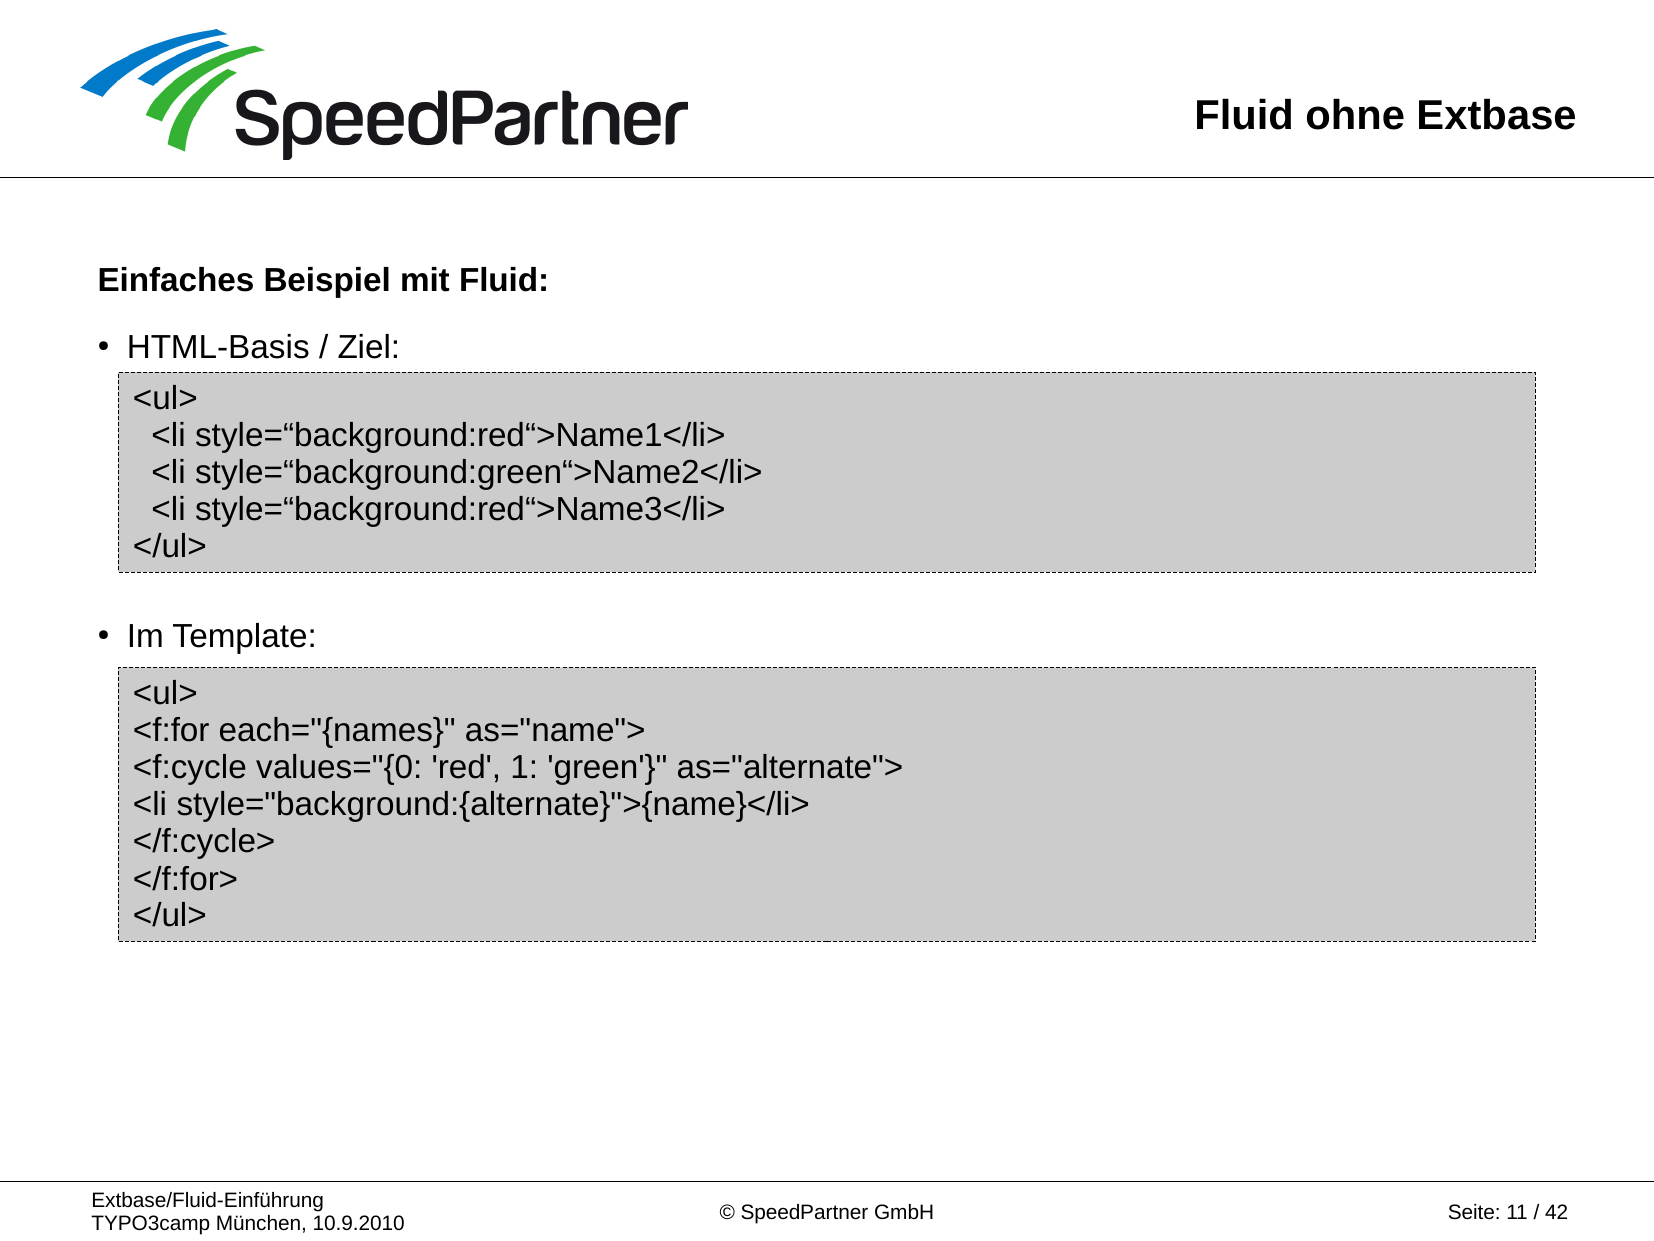

# Fluid ohne Extbase
Einfaches Beispiel mit Fluid:
HTML-Basis / Ziel:
Im Template:
<ul>
 <li style=“background:red“>Name1</li>
 <li style=“background:green“>Name2</li>
 <li style=“background:red“>Name3</li>
</ul>
<ul>
<f:for each="{names}" as="name">
<f:cycle values="{0: 'red', 1: 'green'}" as="alternate">
<li style="background:{alternate}">{name}</li>
</f:cycle>
</f:for>
</ul>